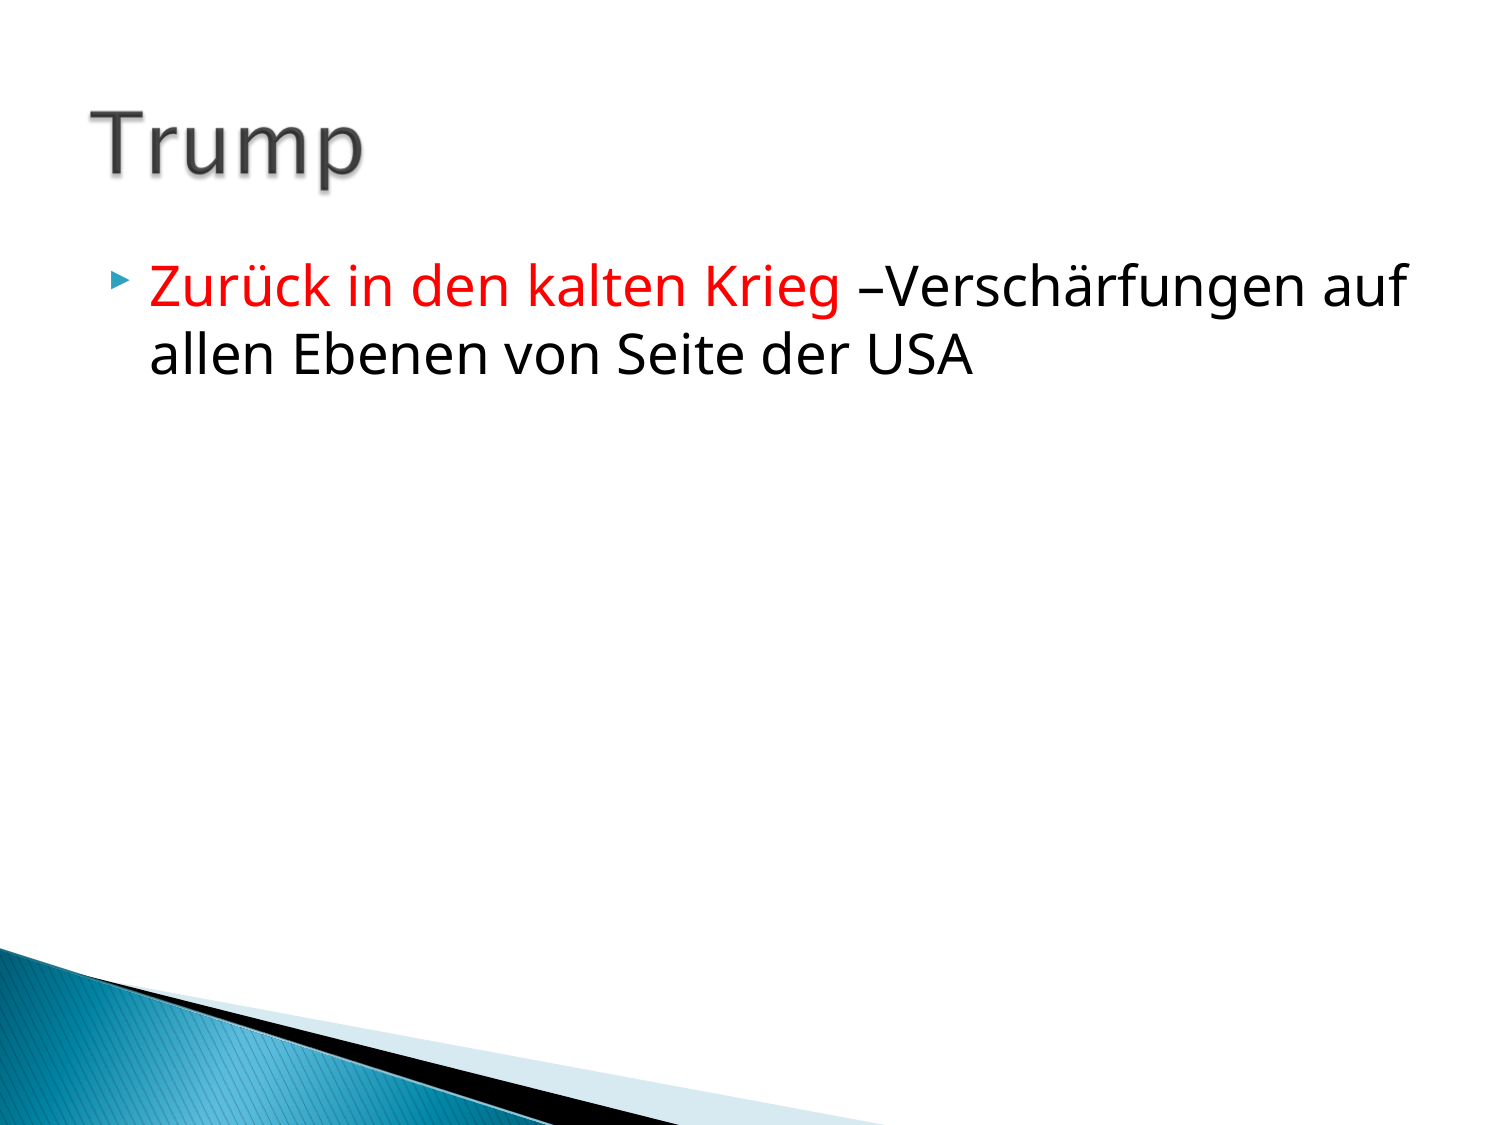

# Zurück in den kalten Krieg –Verschärfungen auf allen Ebenen von Seite der USA